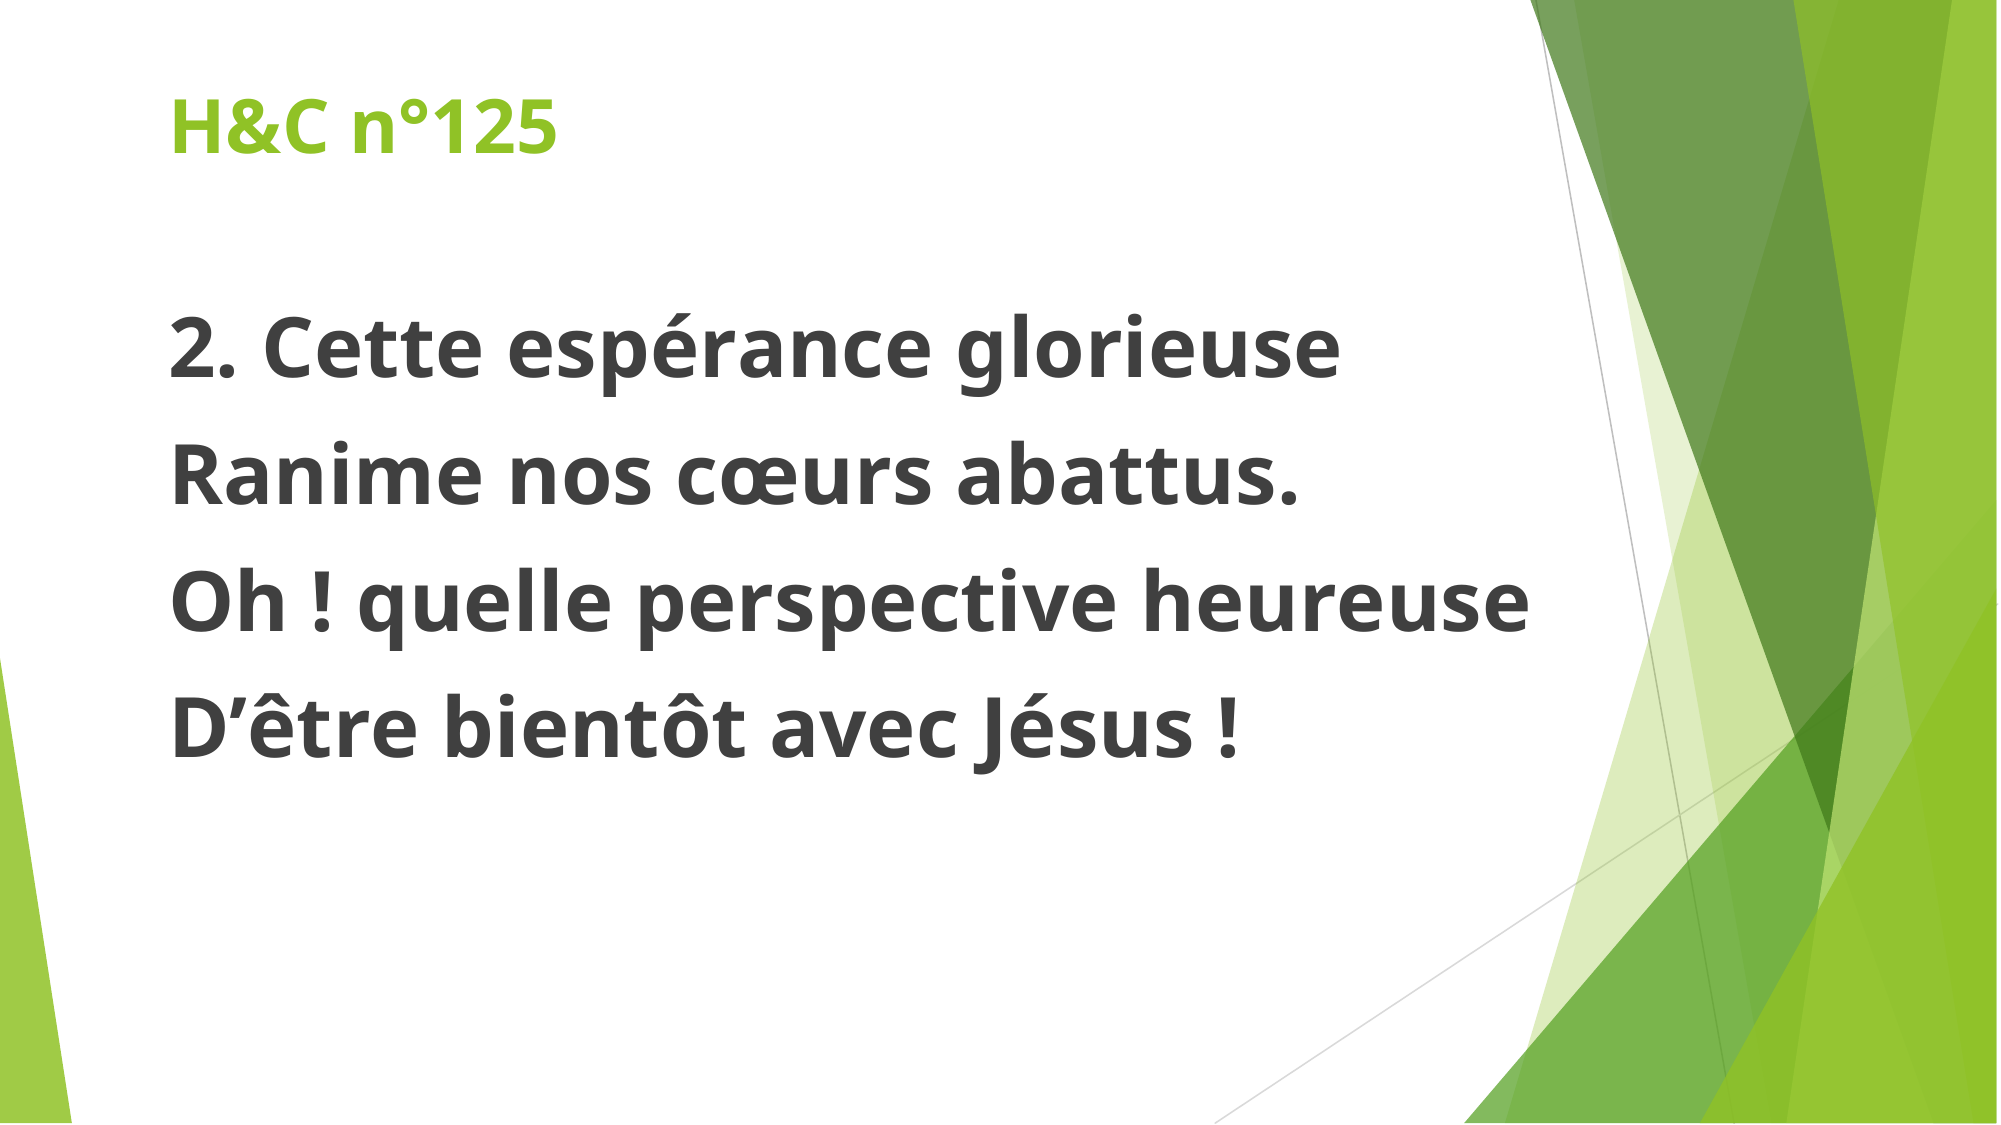

H&C n°125
2. Cette espérance glorieuse
Ranime nos cœurs abattus.
Oh ! quelle perspective heureuse
D’être bientôt avec Jésus !